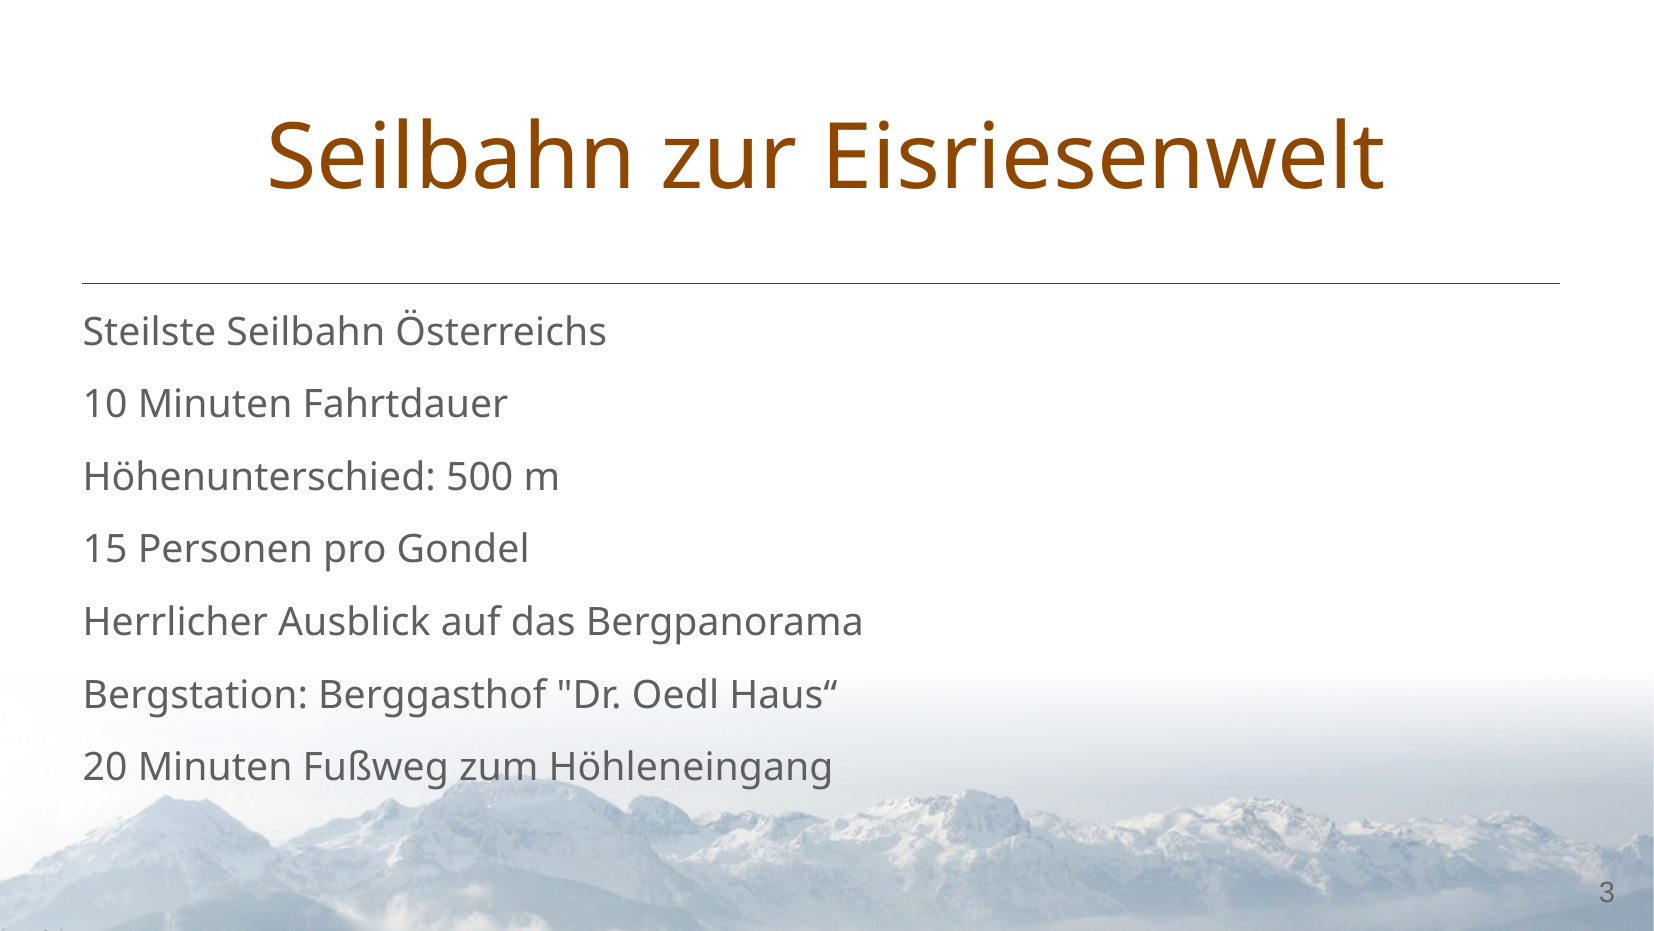

# Seilbahn zur Eisriesenwelt
Steilste Seilbahn Österreichs
10 Minuten Fahrtdauer
Höhenunterschied: 500 m
15 Personen pro Gondel
Herrlicher Ausblick auf das Bergpanorama
Bergstation: Berggasthof "Dr. Oedl Haus“
20 Minuten Fußweg zum Höhleneingang